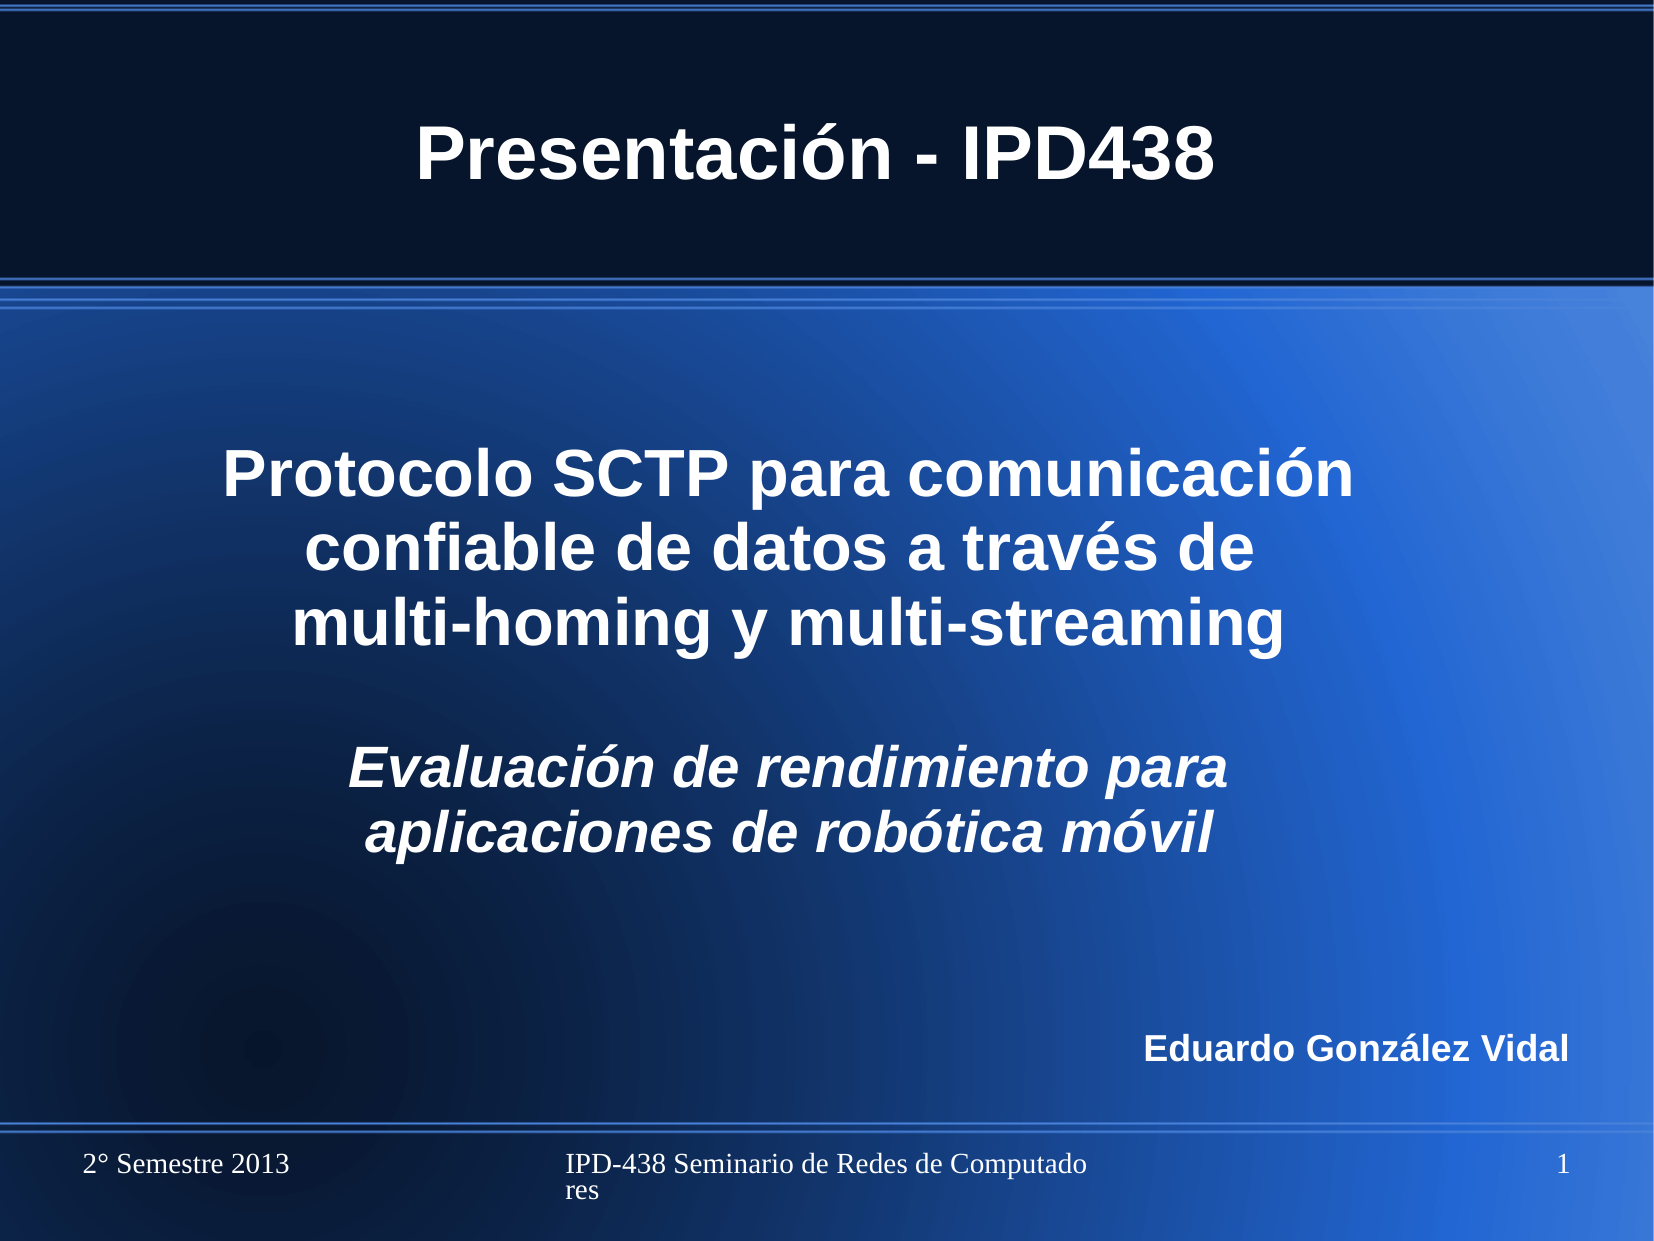

# Presentación - IPD438
Protocolo SCTP para comunicación confiable de datos a través de
multi-homing y multi-streaming
Evaluación de rendimiento para aplicaciones de robótica móvil
Eduardo González Vidal
2° Semestre 2013
IPD-438 Seminario de Redes de Computadores
1